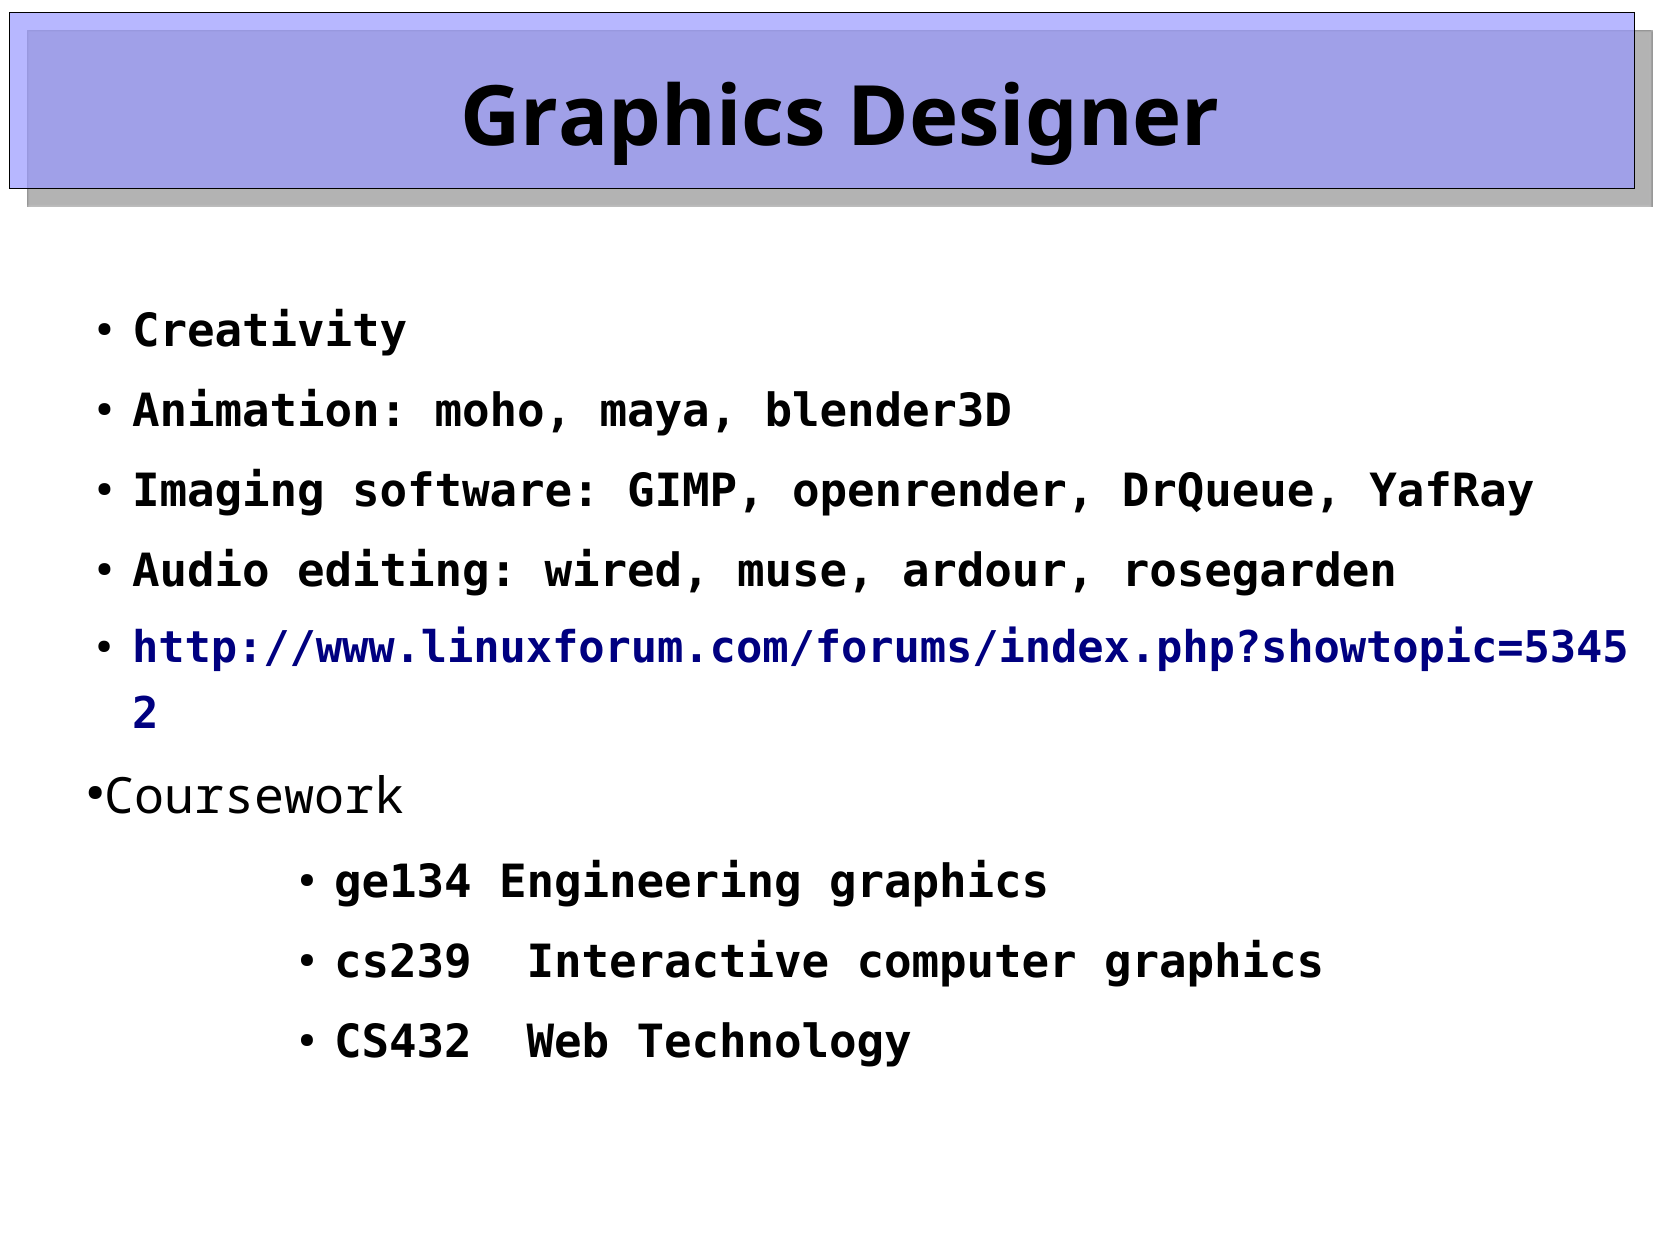

Graphics Designer
Creativity
Animation: moho, maya, blender3D
Imaging software: GIMP, openrender, DrQueue, YafRay
Audio editing: wired, muse, ardour, rosegarden
http://www.linuxforum.com/forums/index.php?showtopic=53452
Coursework
ge134 Engineering graphics
cs239 Interactive computer graphics
CS432 Web Technology